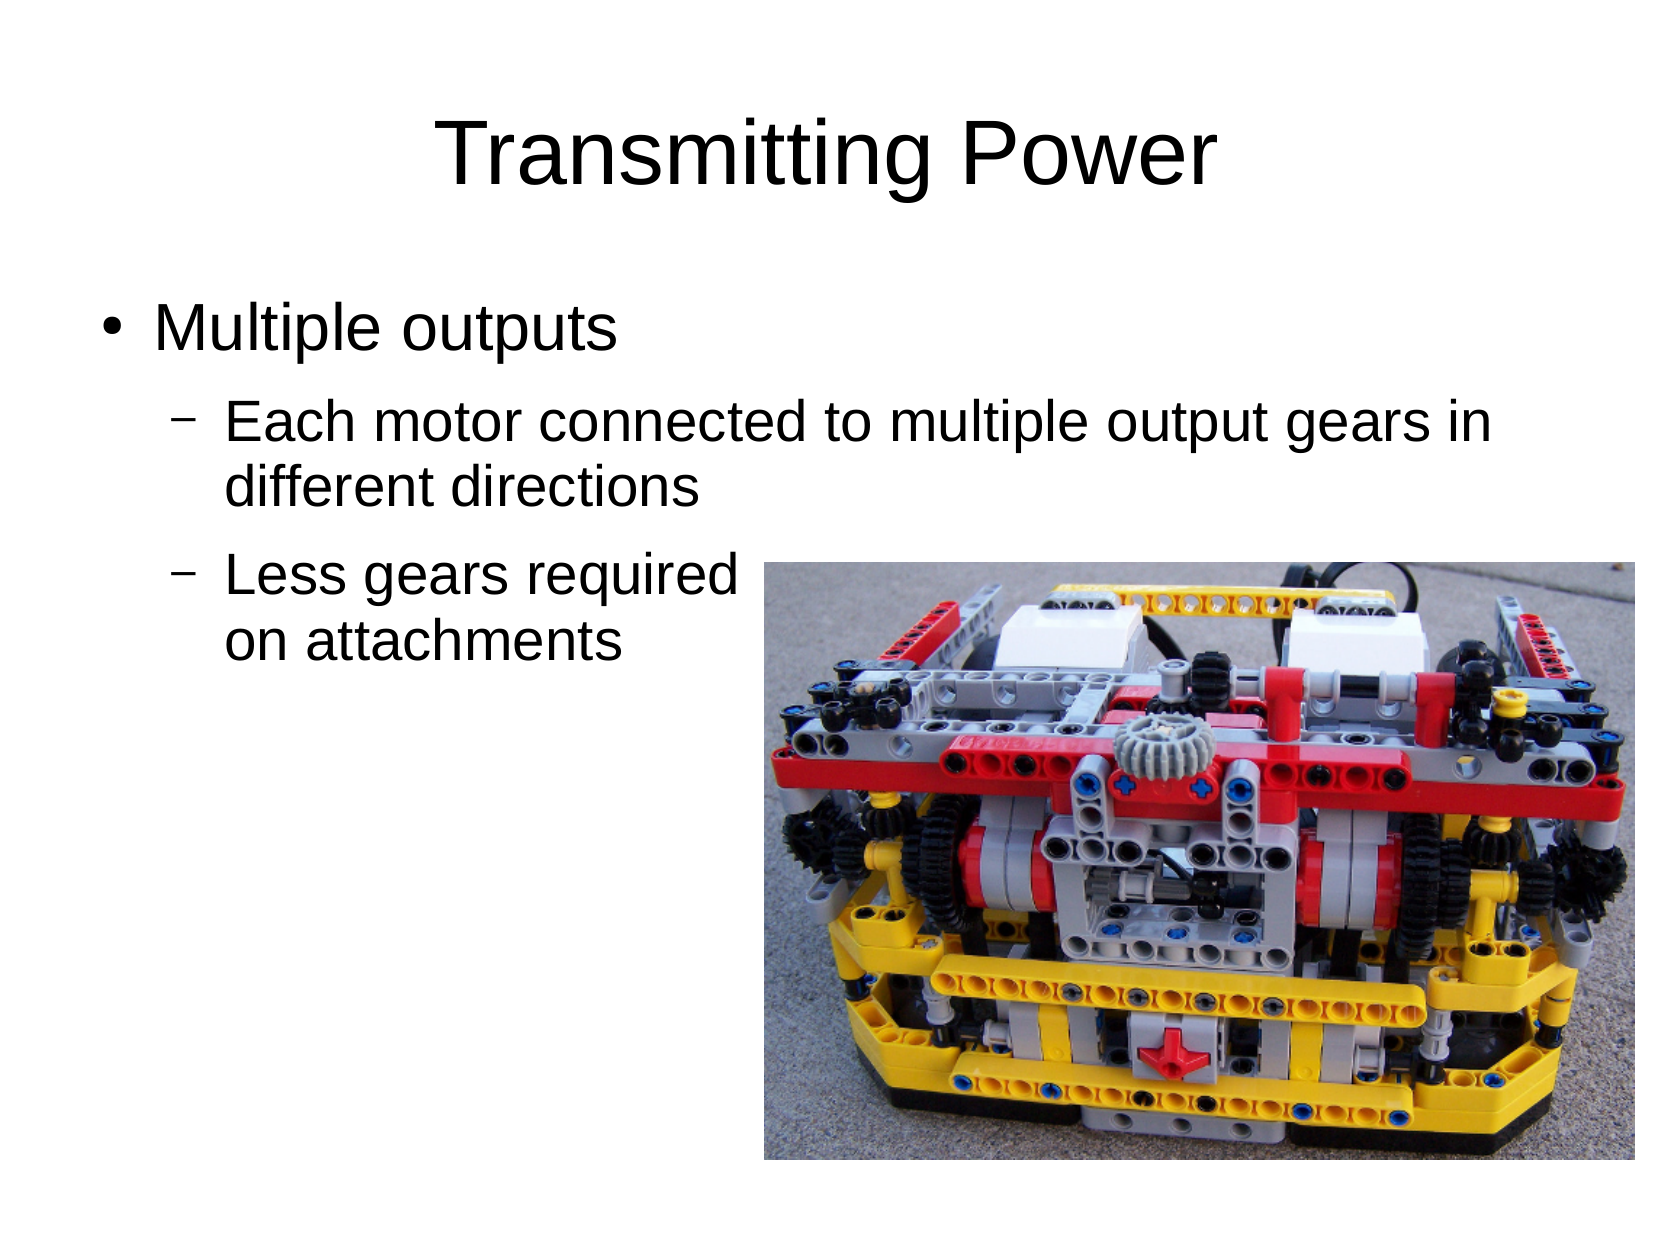

# Transmitting Power
Multiple outputs
Each motor connected to multiple output gears in different directions
Less gears required
on attachments